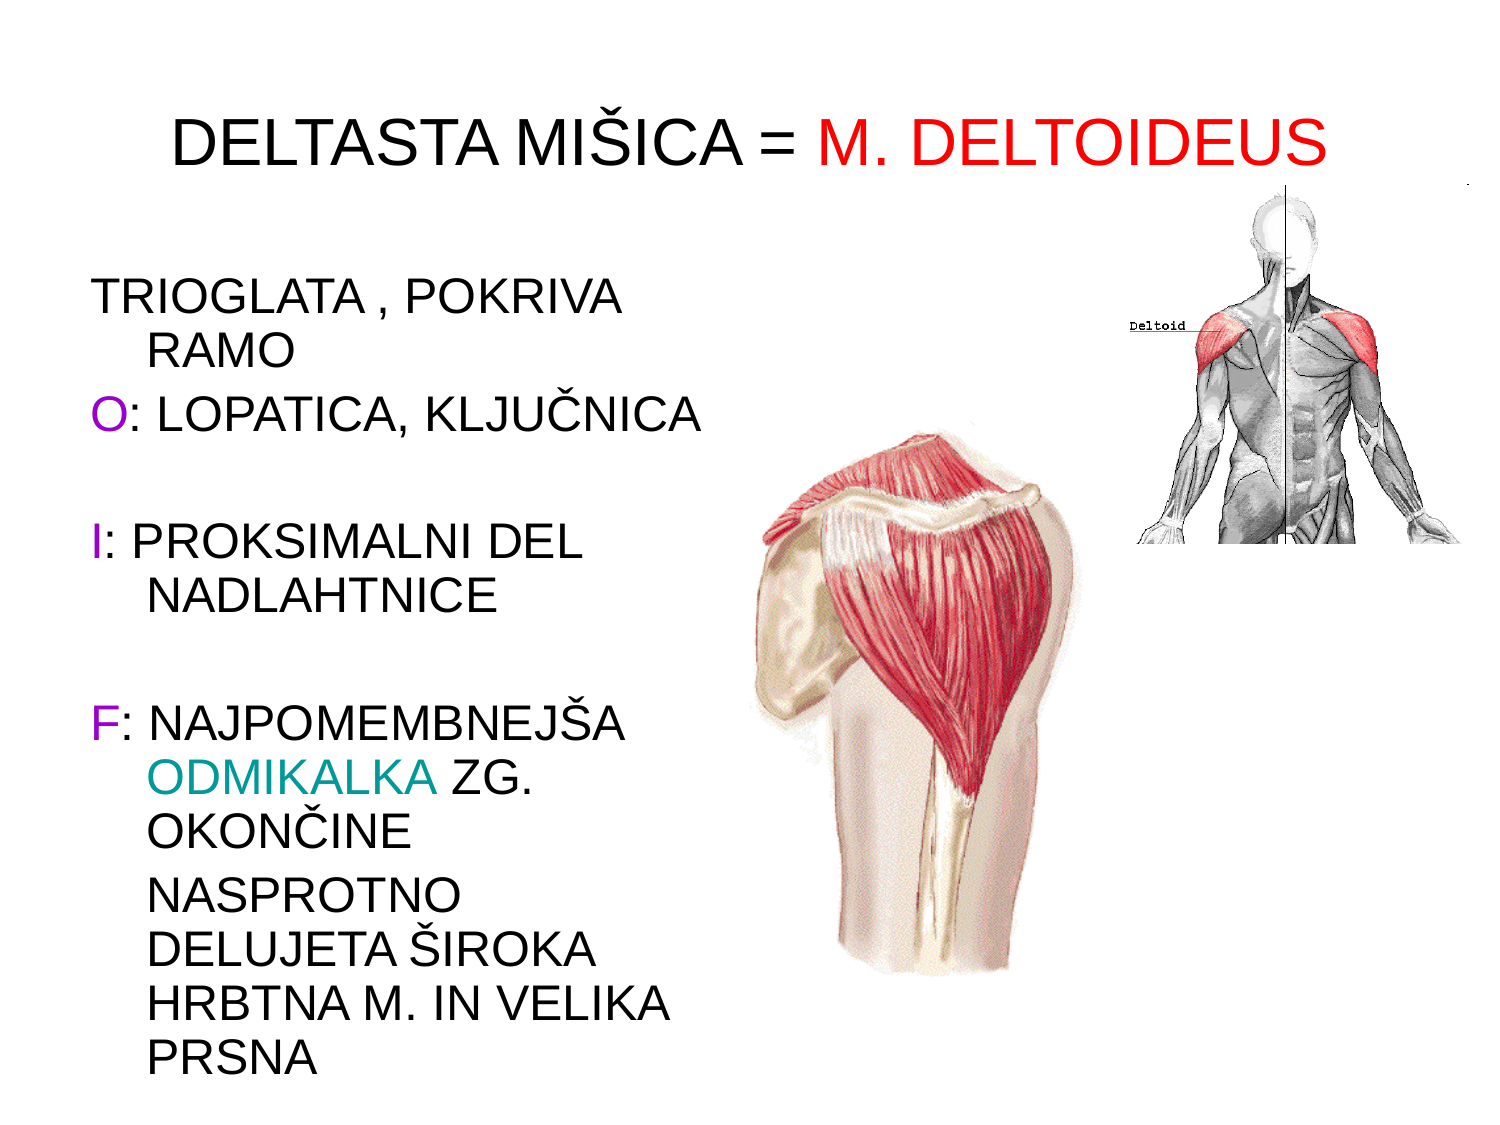

# DELTASTA MIŠICA = M. DELTOIDEUS
TRIOGLATA , POKRIVA RAMO
O: LOPATICA, KLJUČNICA
I: PROKSIMALNI DEL NADLAHTNICE
F: NAJPOMEMBNEJŠA ODMIKALKA ZG. OKONČINE
 NASPROTNO DELUJETA ŠIROKA HRBTNA M. IN VELIKA PRSNA